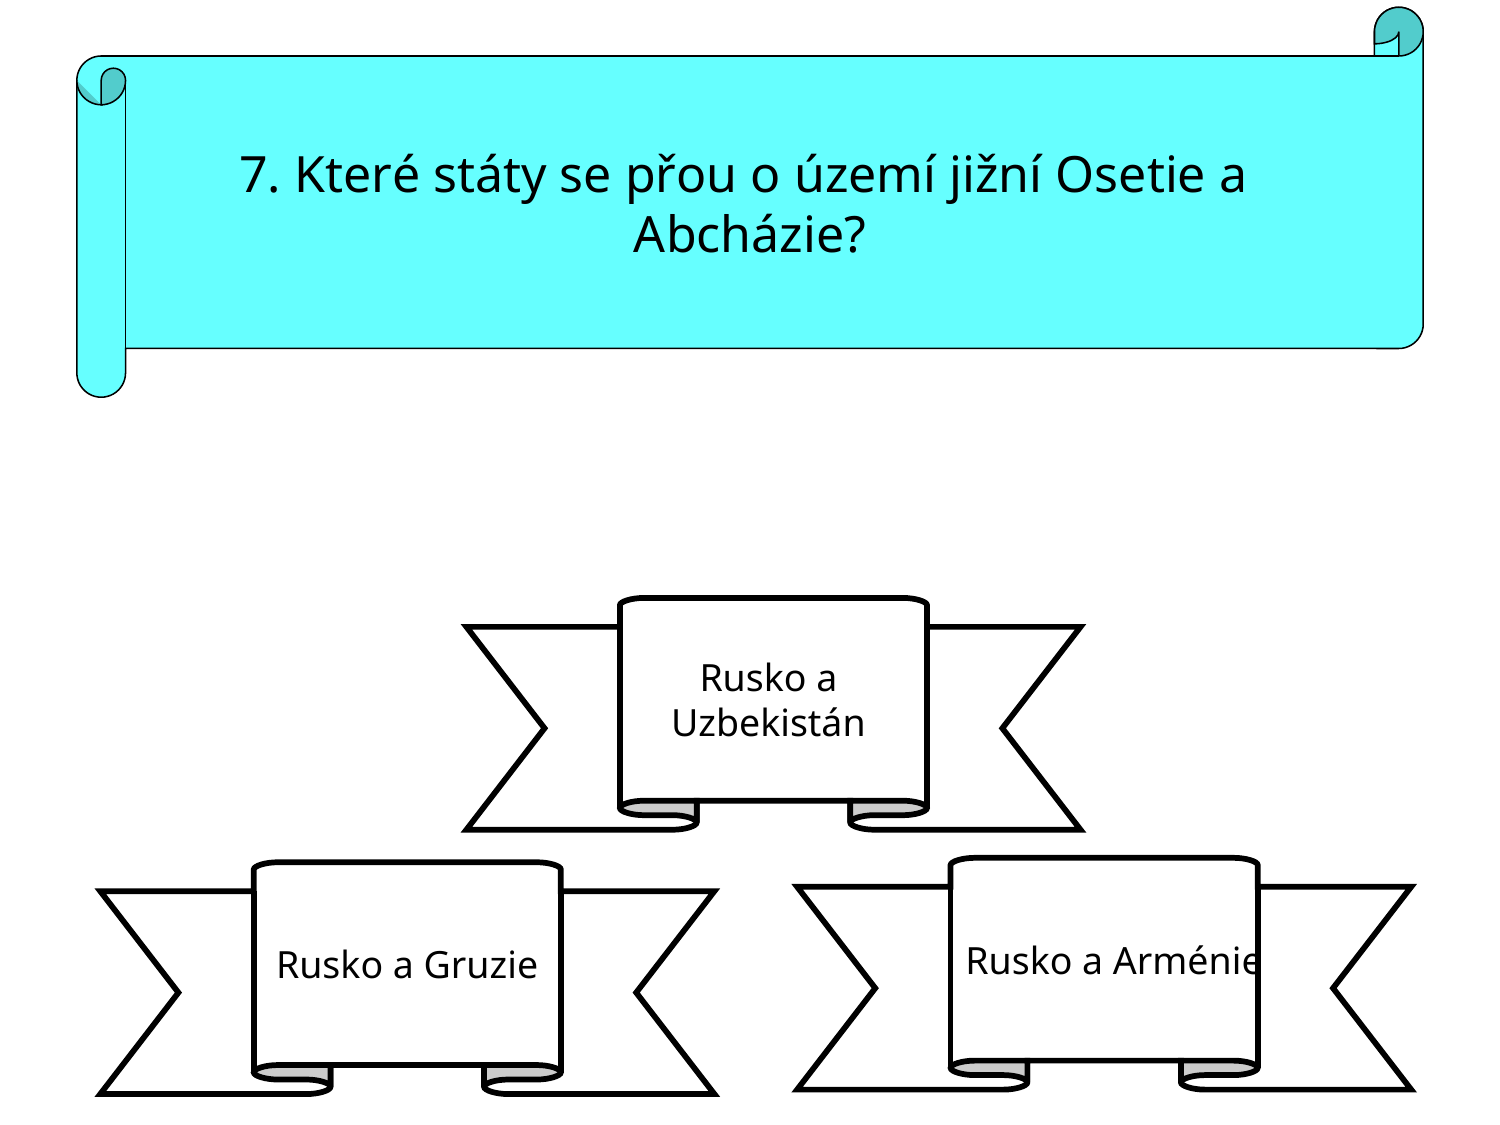

7. Které státy se přou o území jižní Osetie a
Abcházie?
Rusko a
Uzbekistán
Rusko a Arménie
Rusko a Gruzie